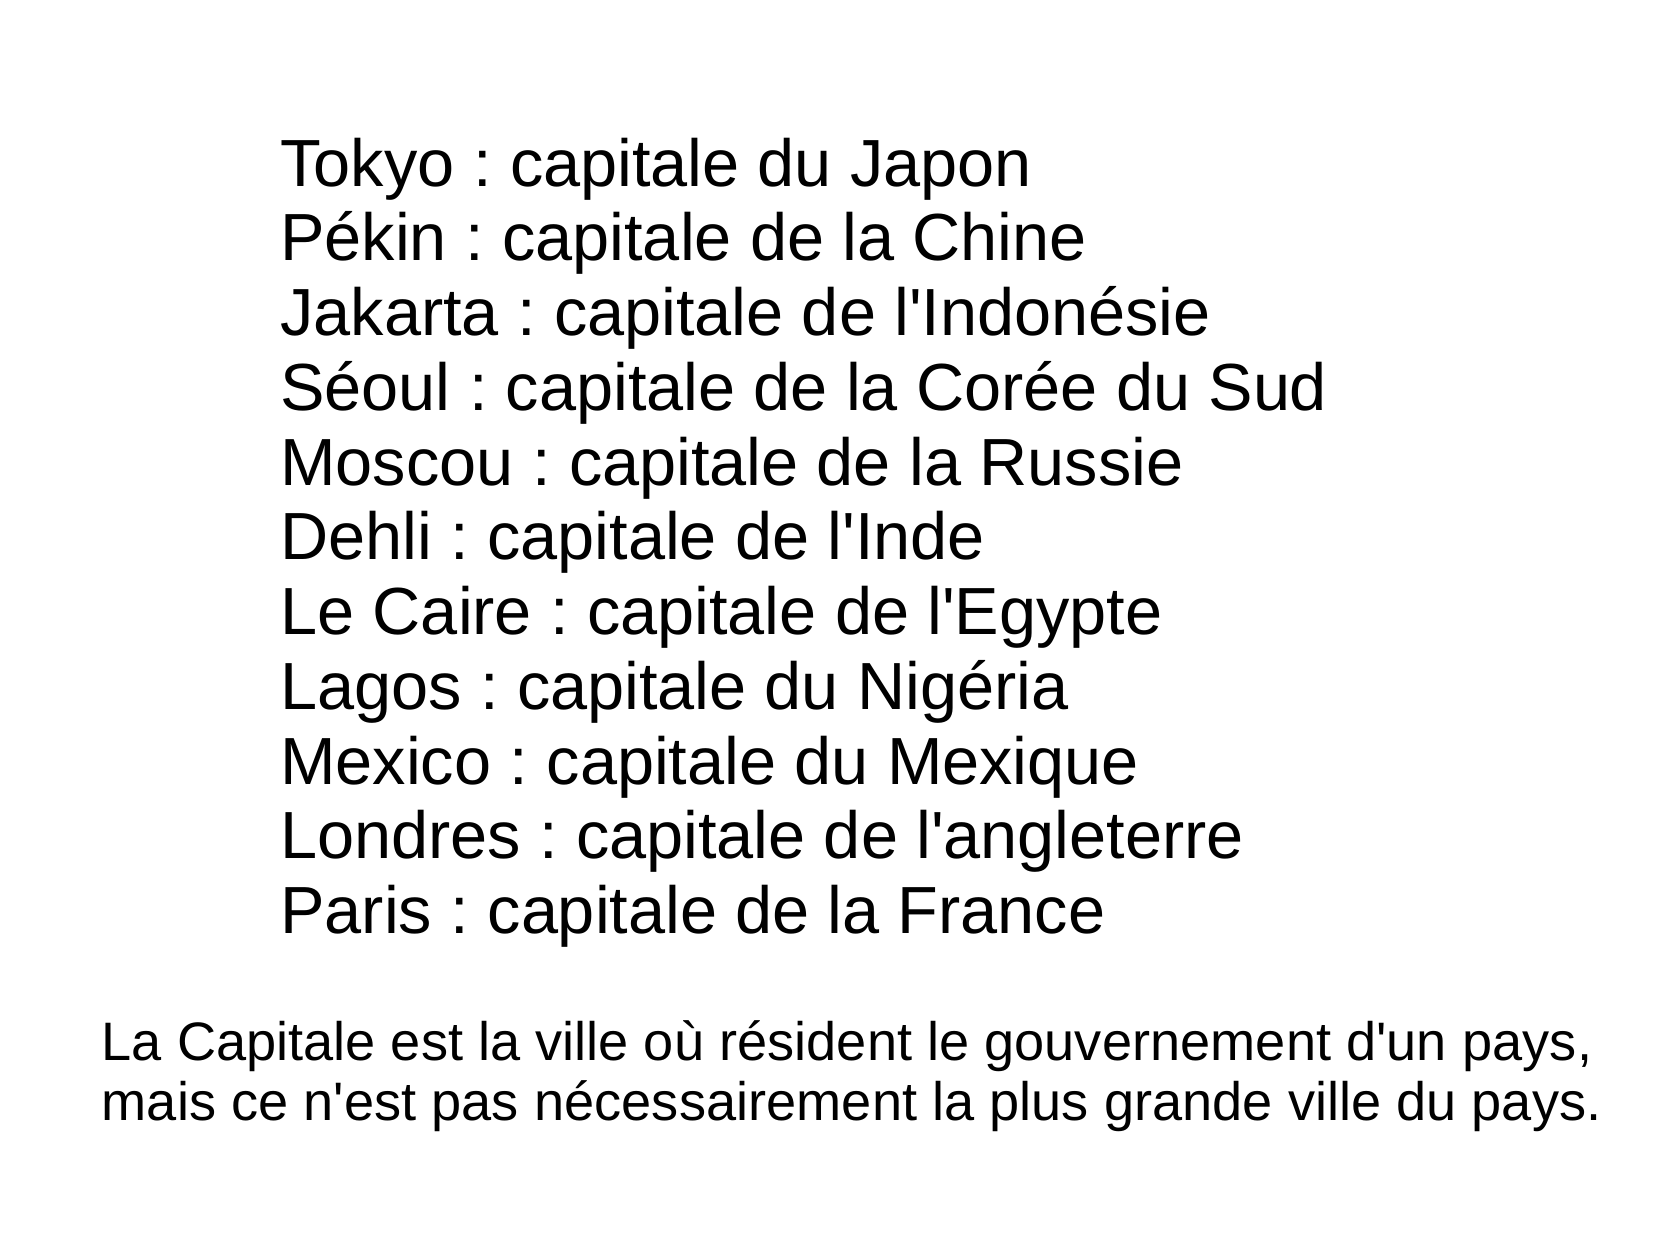

Tokyo : capitale du Japon
Pékin : capitale de la Chine
Jakarta : capitale de l'Indonésie
Séoul : capitale de la Corée du Sud
Moscou : capitale de la Russie
Dehli : capitale de l'Inde
Le Caire : capitale de l'Egypte
Lagos : capitale du Nigéria
Mexico : capitale du Mexique
Londres : capitale de l'angleterre
Paris : capitale de la France
La Capitale est la ville où résident le gouvernement d'un pays,
mais ce n'est pas nécessairement la plus grande ville du pays.